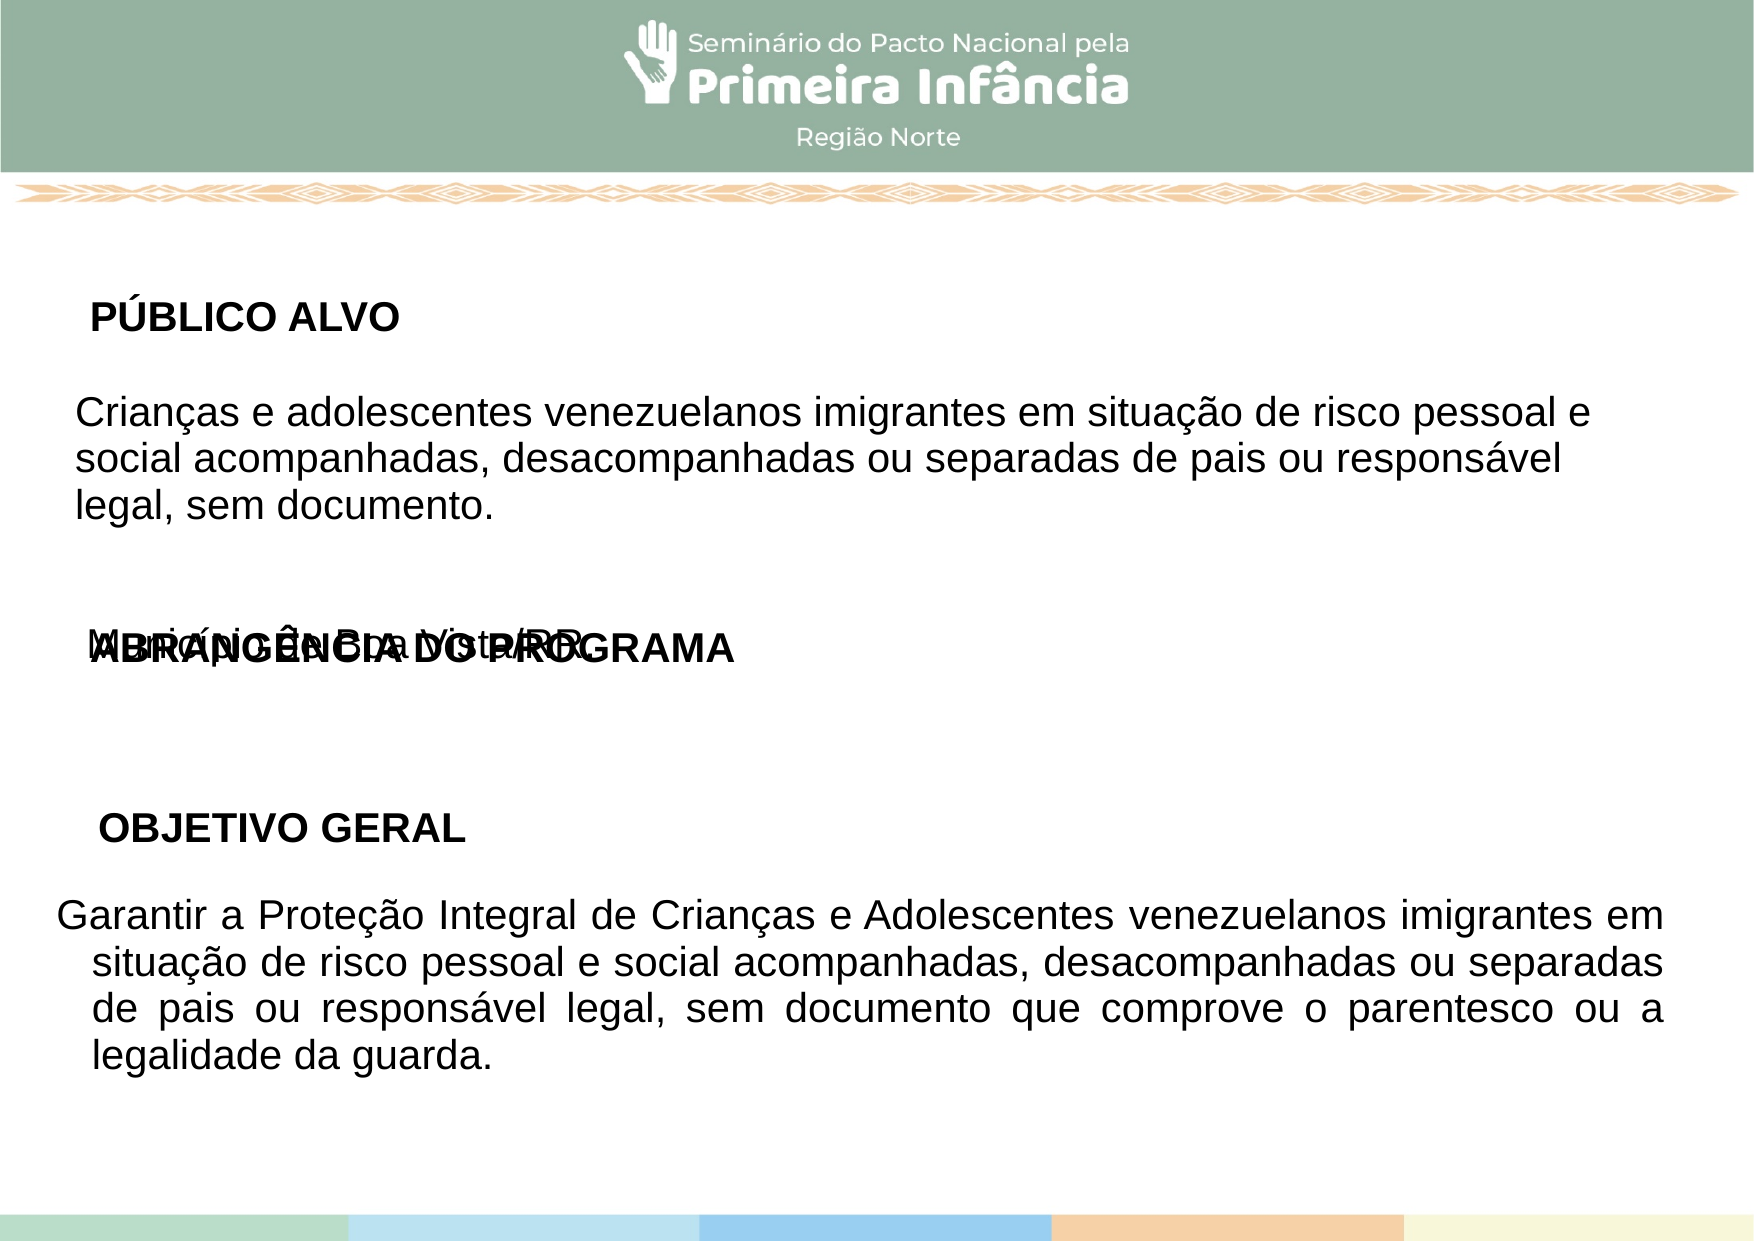

PÚBLICO ALVO
# Crianças e adolescentes venezuelanos imigrantes em situação de risco pessoal e social acompanhadas, desacompanhadas ou separadas de pais ou responsável legal, sem documento. Município de Boa Vista/RR.
ABRANGÊNCIA DO PROGRAMA
OBJETIVO GERAL
Garantir a Proteção Integral de Crianças e Adolescentes venezuelanos imigrantes em situação de risco pessoal e social acompanhadas, desacompanhadas ou separadas de pais ou responsável legal, sem documento que comprove o parentesco ou a legalidade da guarda.